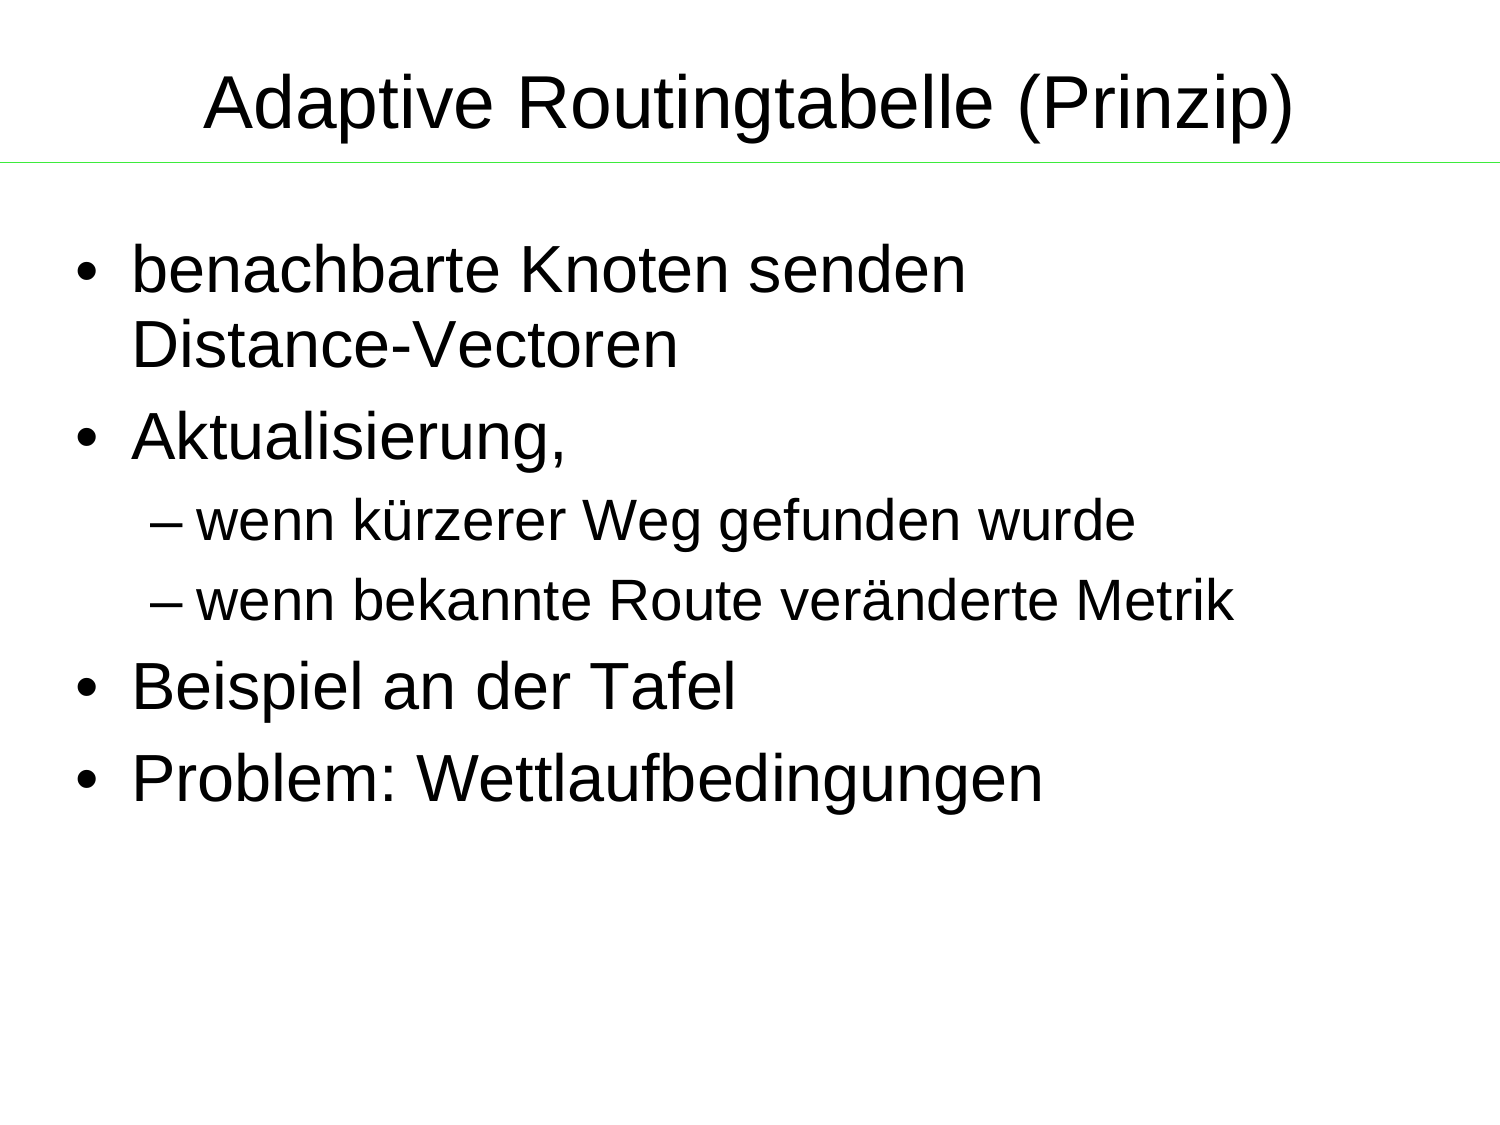

# Adaptive Routingtabelle (Prinzip)
benachbarte Knoten senden
Distance-Vectoren
Aktualisierung,
wenn kürzerer Weg gefunden wurde
wenn bekannte Route veränderte Metrik
Beispiel an der Tafel
Problem: Wettlaufbedingungen